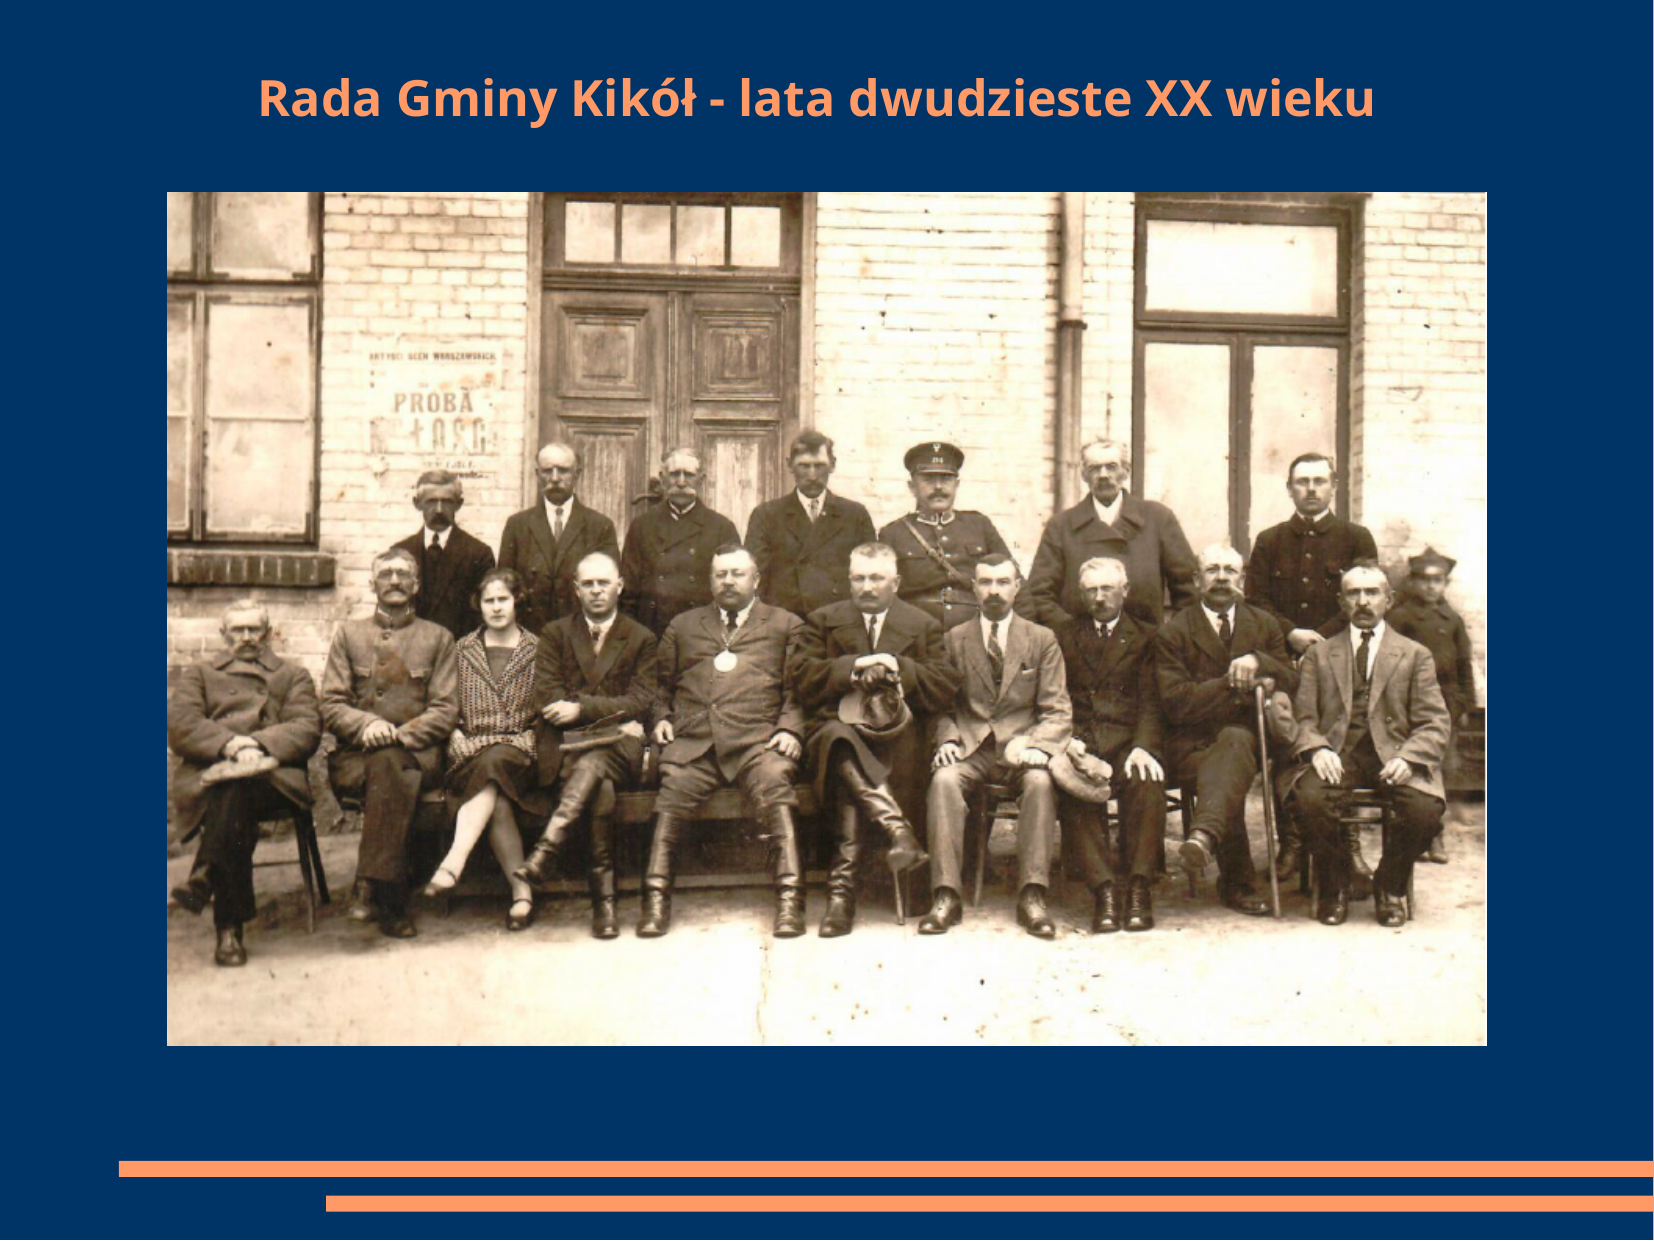

# Rada Gminy Kikół - lata dwudzieste XX wieku